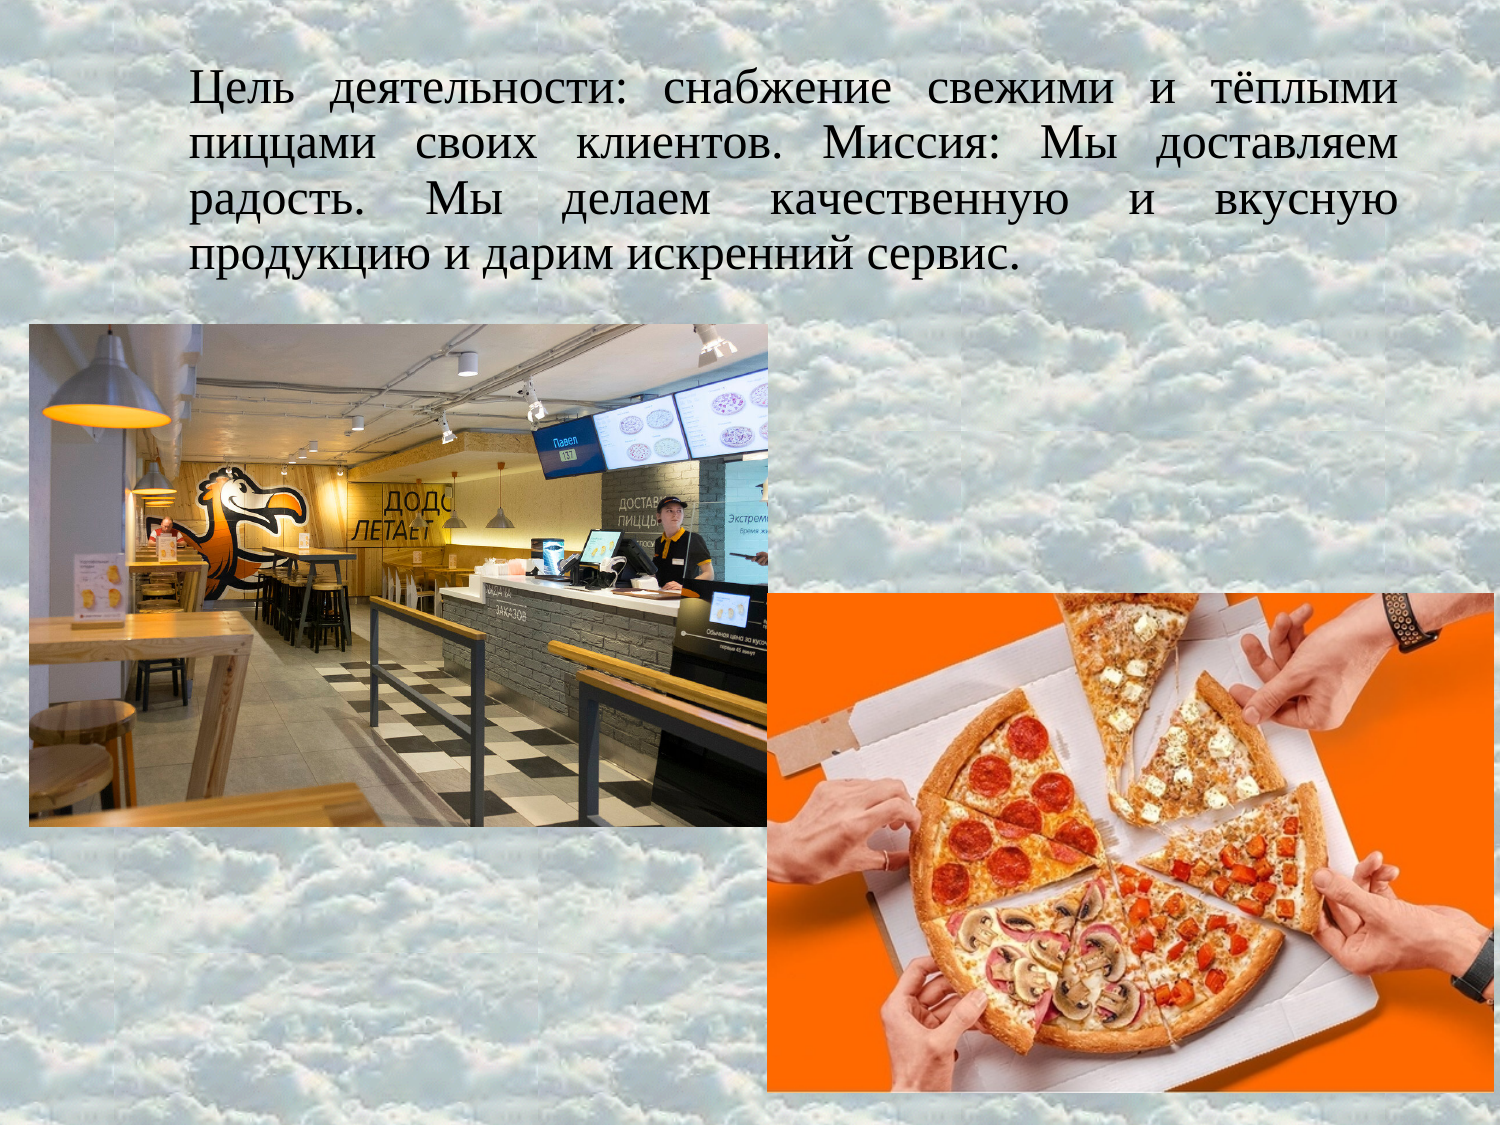

# Цель деятельности: снабжение свежими и тёплыми пиццами своих клиентов. Миссия: Мы доставляем радость. Мы делаем качественную и вкусную продукцию и дарим искренний сервис.